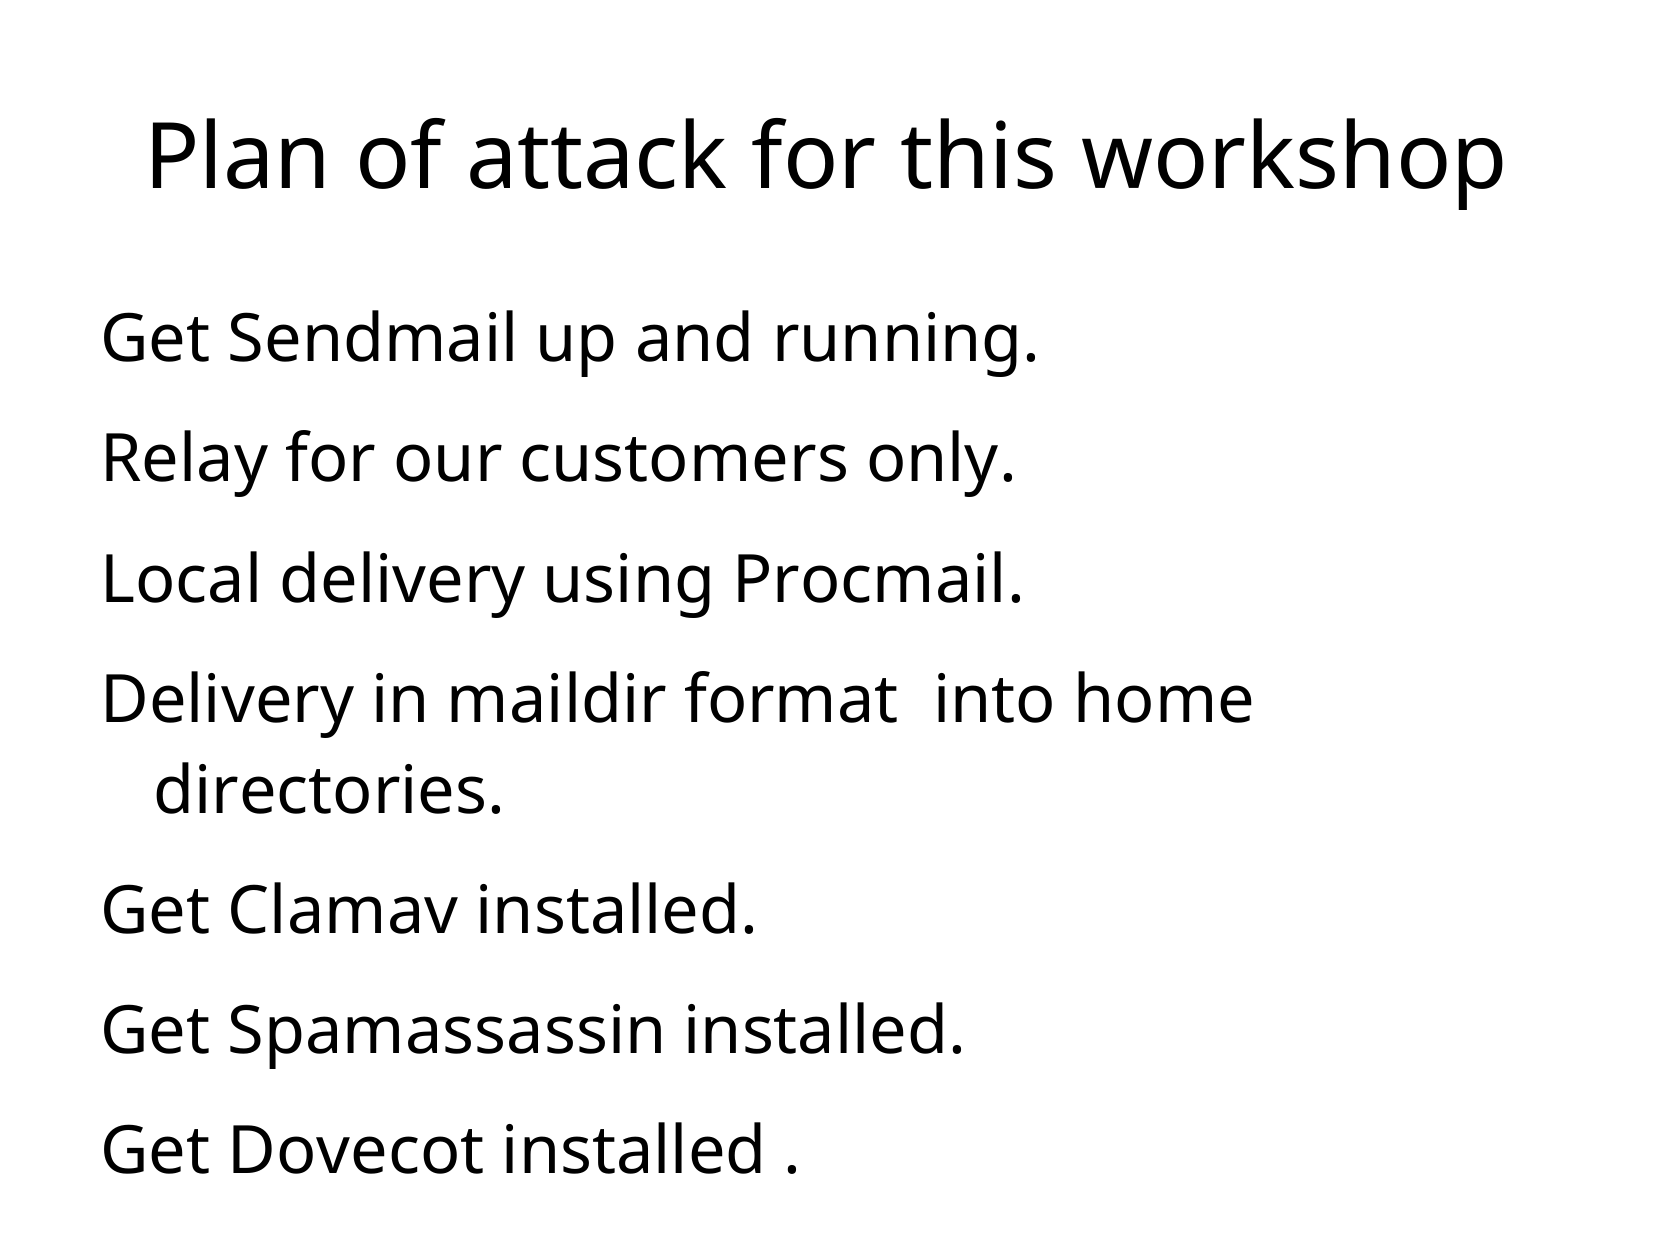

# Plan of attack for this workshop
Get Sendmail up and running.
Relay for our customers only.
Local delivery using Procmail.
Delivery in maildir format into home directories.
Get Clamav installed.
Get Spamassassin installed.
Get Dovecot installed .